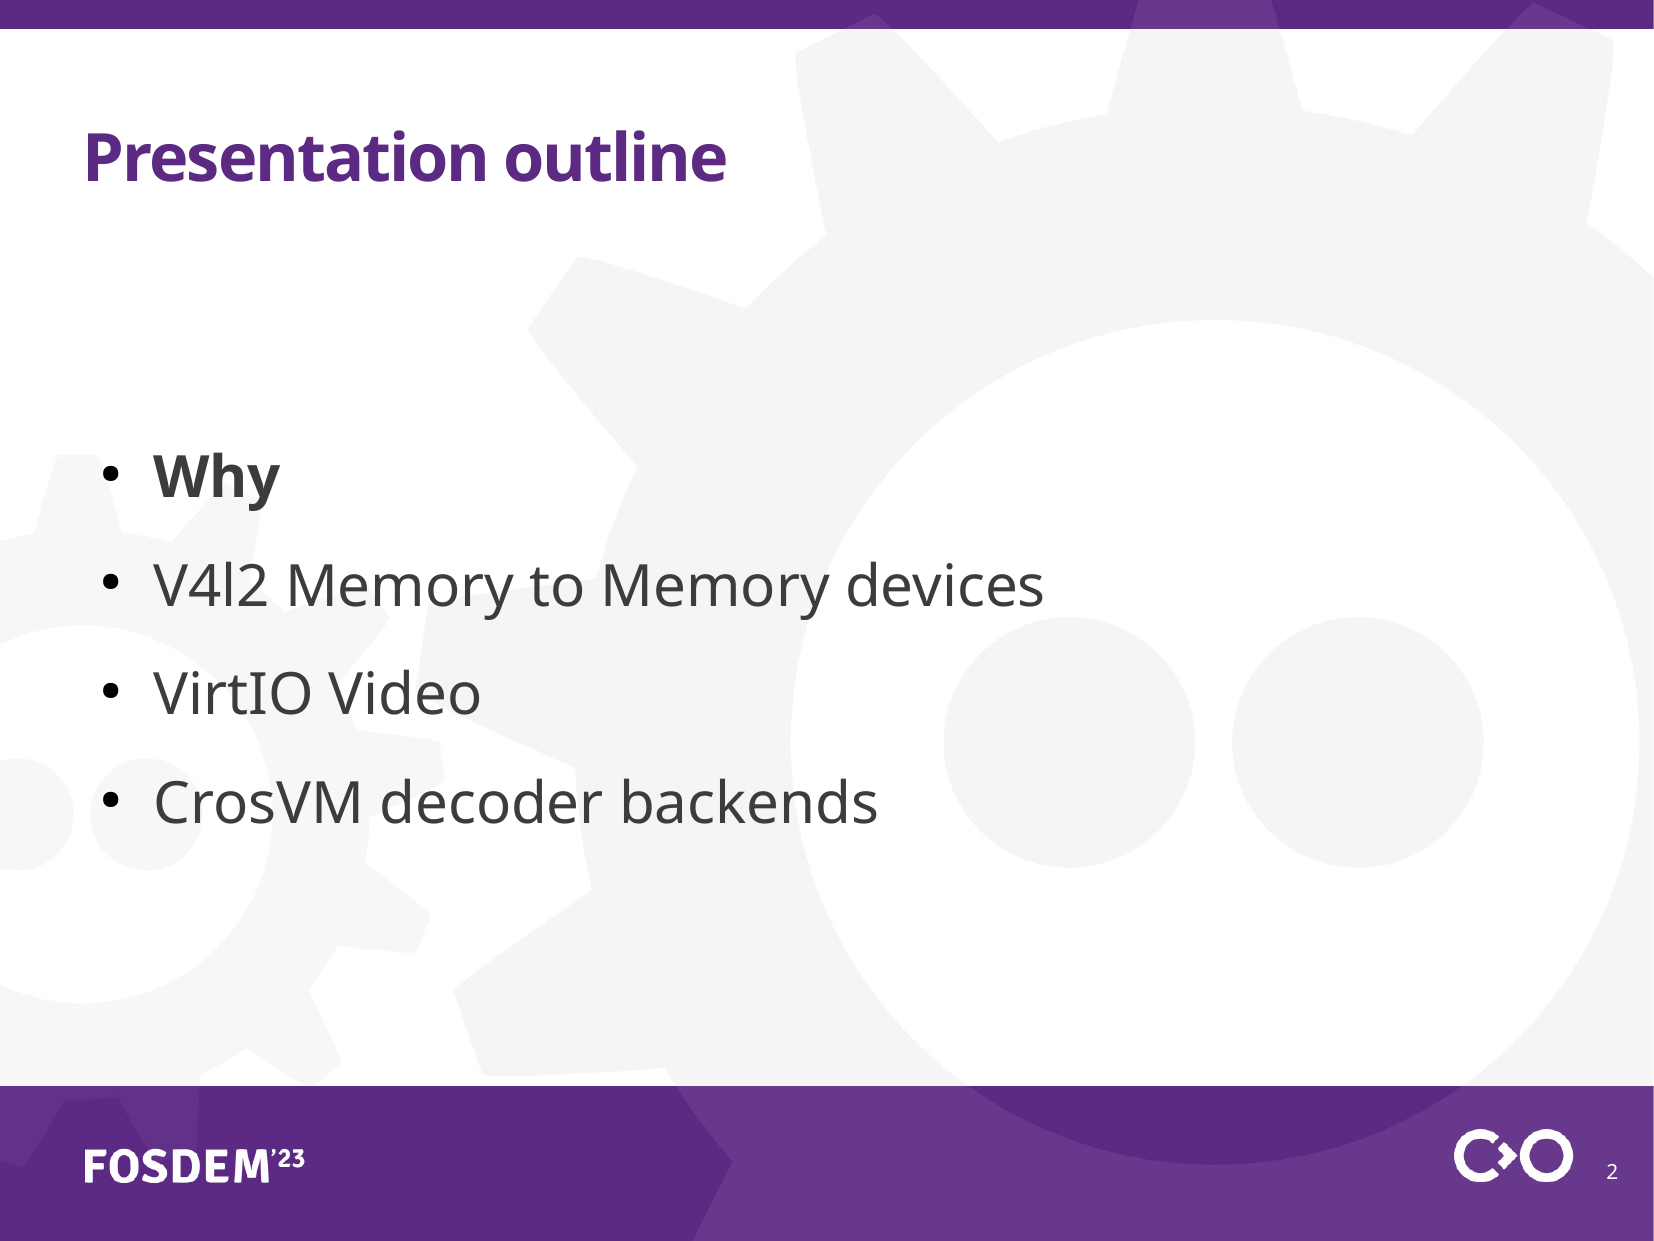

# Presentation outline
Why
V4l2 Memory to Memory devices
VirtIO Video
CrosVM decoder backends